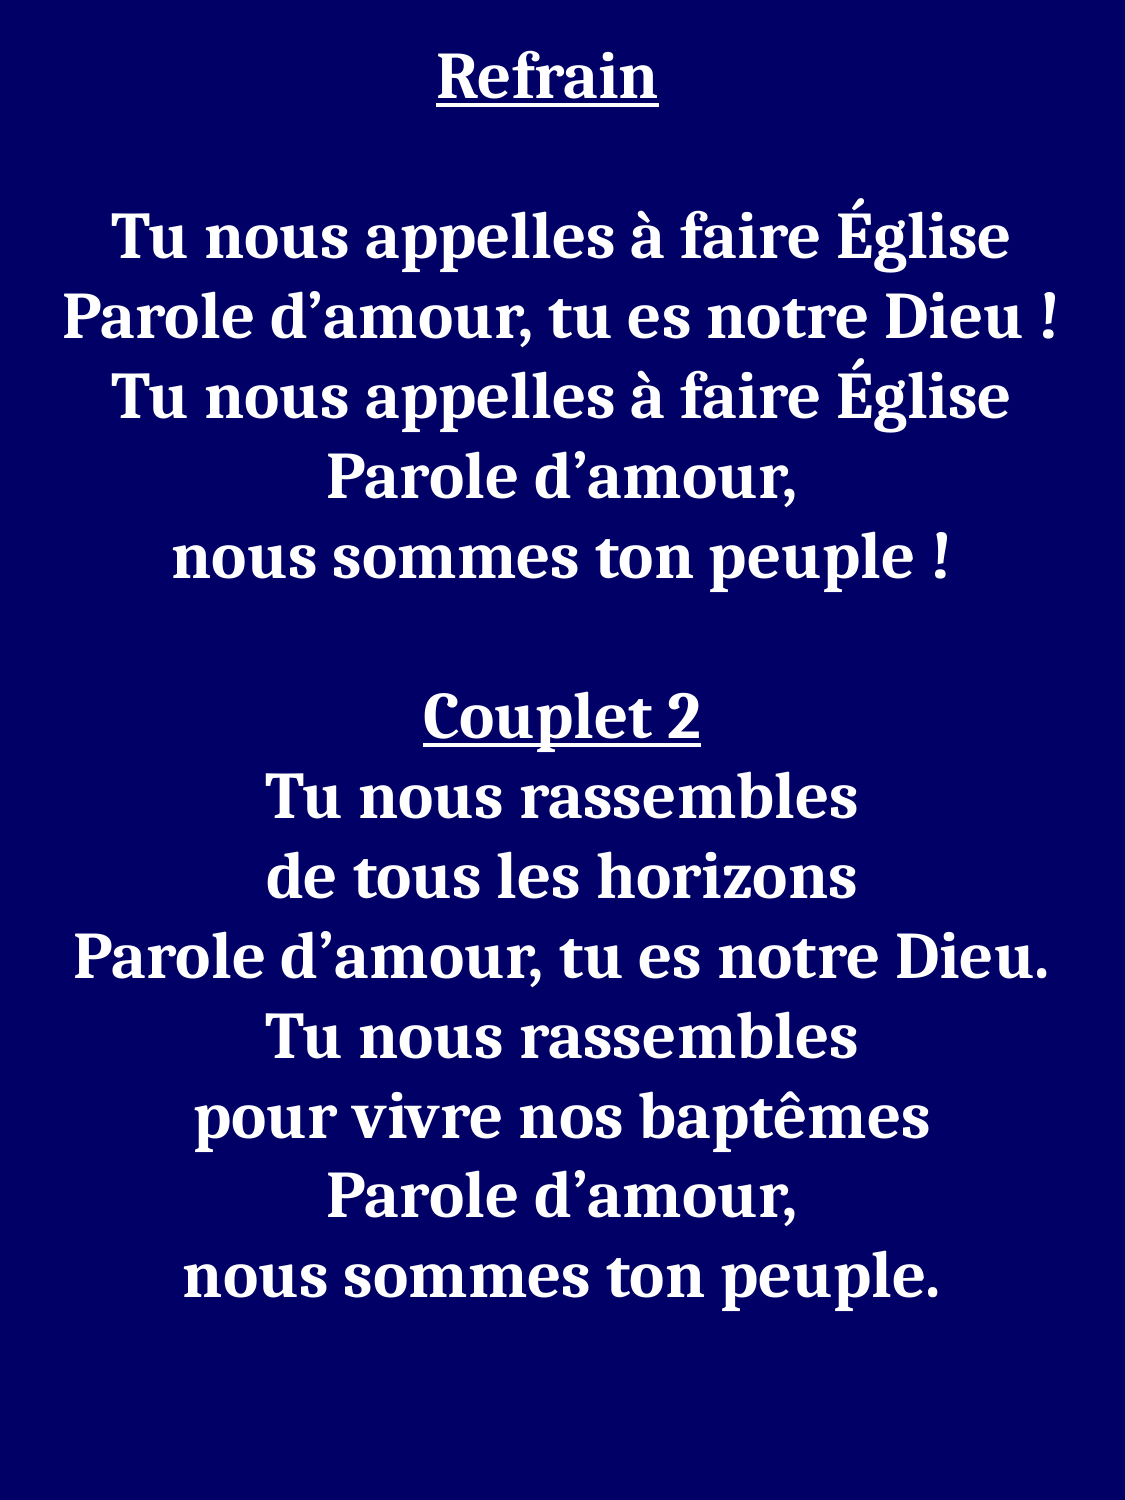

Refrain
Tu nous appelles à faire Église
Parole d’amour, tu es notre Dieu !
Tu nous appelles à faire Église
Parole d’amour,
nous sommes ton peuple !
Couplet 2
Tu nous rassembles
de tous les horizons
Parole d’amour, tu es notre Dieu.
Tu nous rassembles
pour vivre nos baptêmes
Parole d’amour,
nous sommes ton peuple.